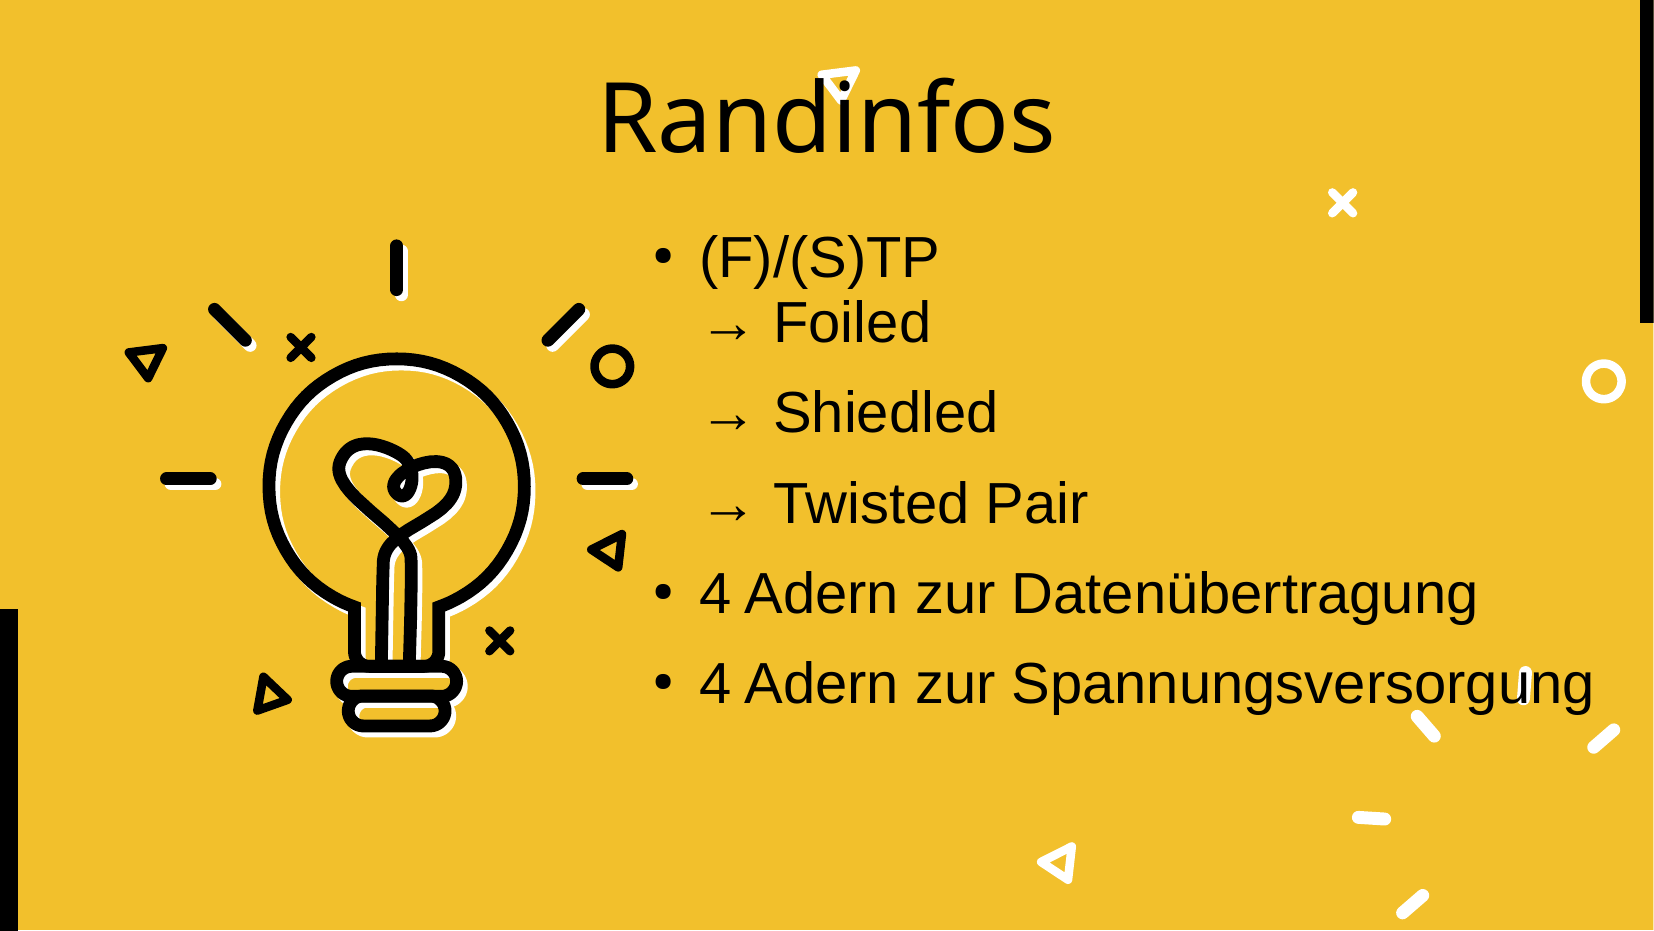

Randinfos
# (F)/(S)TP → Foiled
→ Shiedled
→ Twisted Pair
4 Adern zur Datenübertragung
4 Adern zur Spannungsversorgung